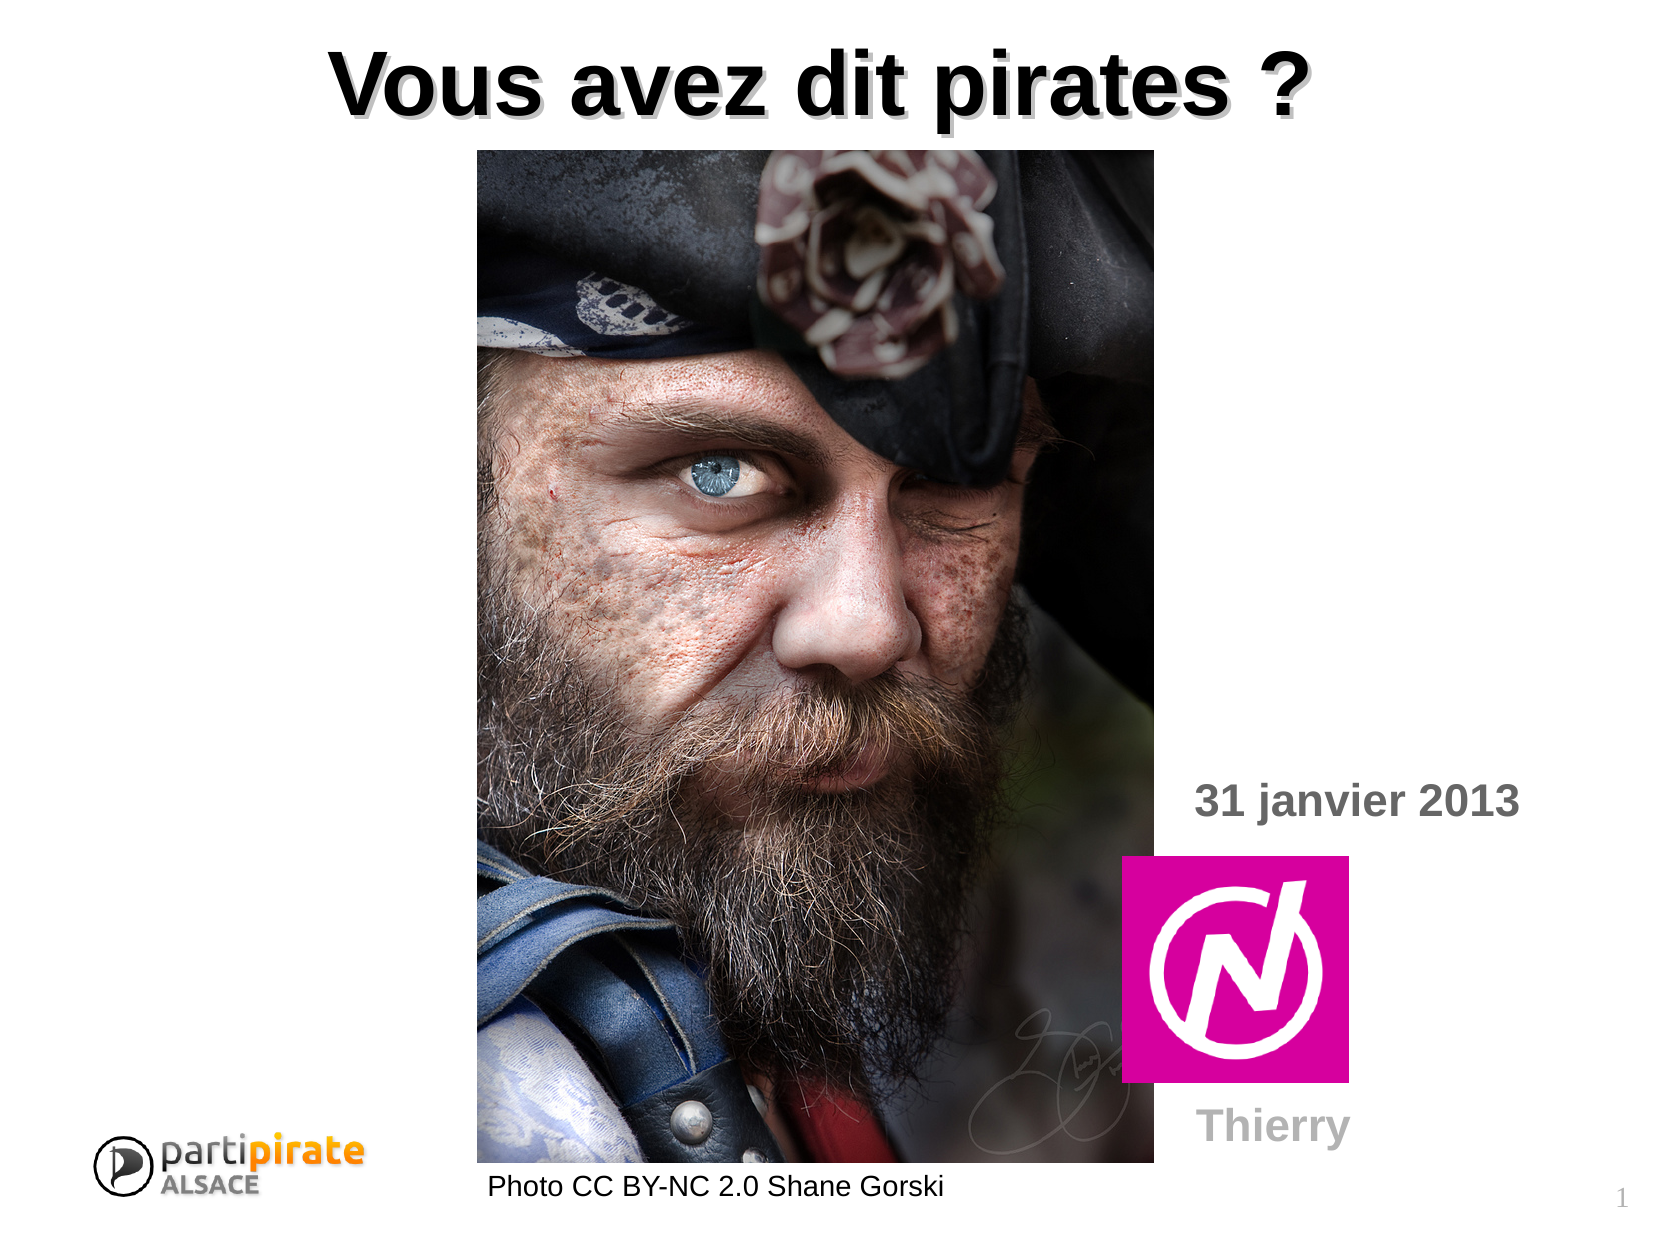

Vous avez dit pirates ?
#
31 janvier 2013
Thierry
Photo CC BY-NC 2.0 Shane Gorski
1